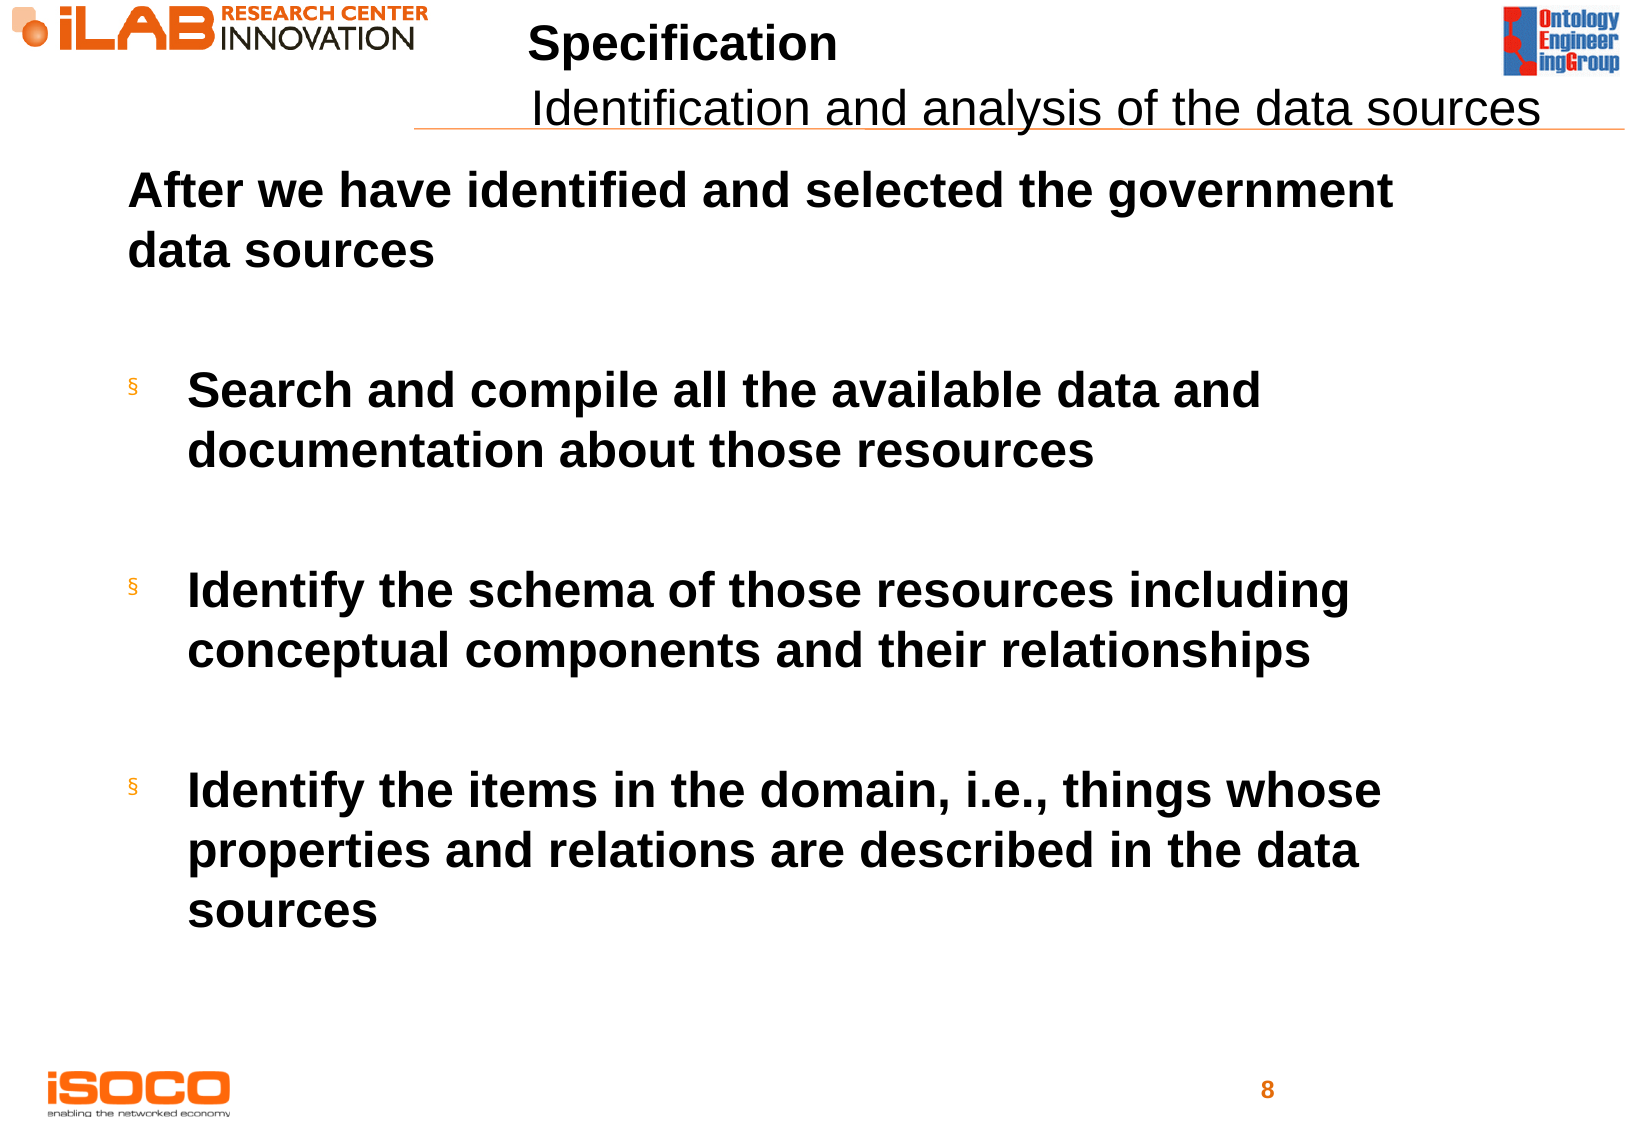

# Specification
Identification and analysis of the data sources
After we have identified and selected the government data sources
Search and compile all the available data and documentation about those resources
Identify the schema of those resources including conceptual components and their relationships
Identify the items in the domain, i.e., things whose properties and relations are described in the data sources